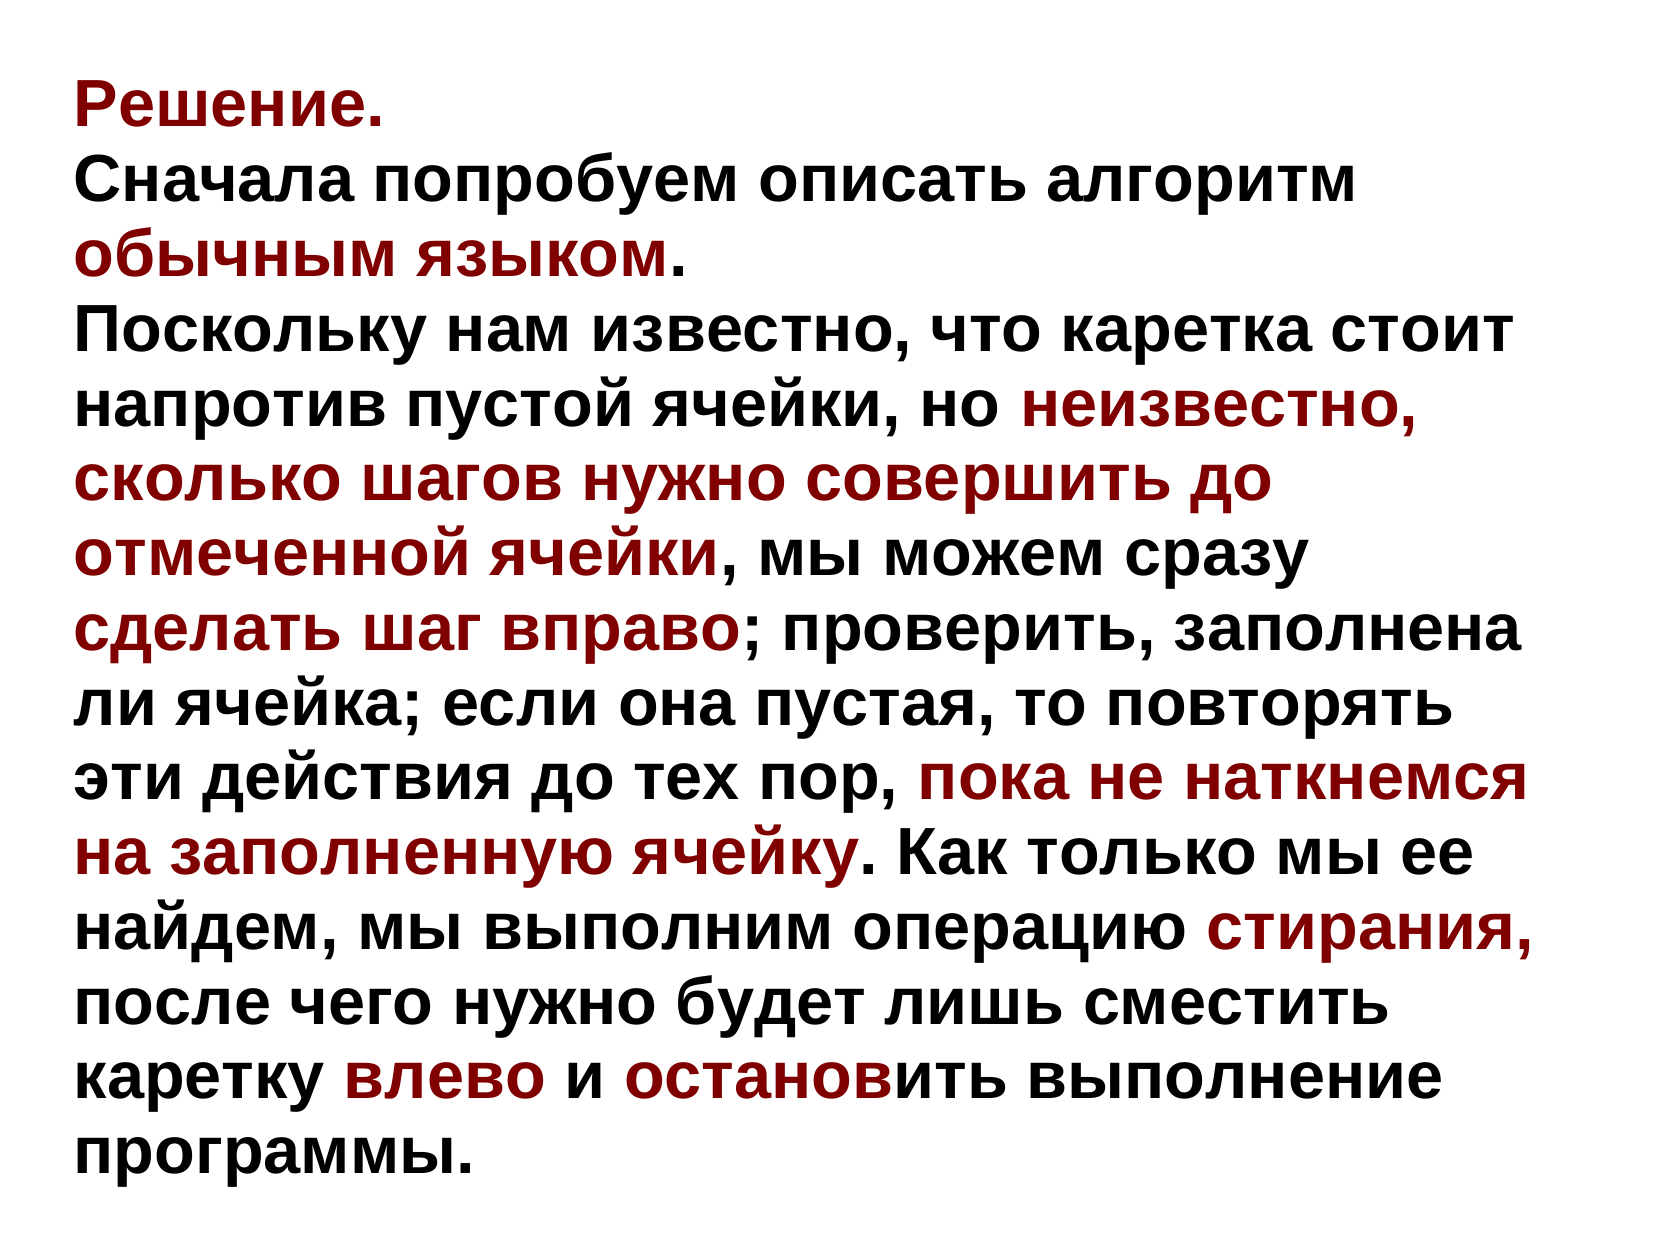

Решение.
Сначала попробуем описать алгоритм обычным языком.
Поскольку нам известно, что каретка стоит напротив пустой ячейки, но неизвестно, сколько шагов нужно совершить до отмеченной ячейки, мы можем сразу сделать шаг вправо; проверить, заполнена ли ячейка; если она пустая, то повторять эти действия до тех пор, пока не наткнемся на заполненную ячейку. Как только мы ее найдем, мы выполним операцию стирания, после чего нужно будет лишь сместить каретку влево и остановить выполнение программы.